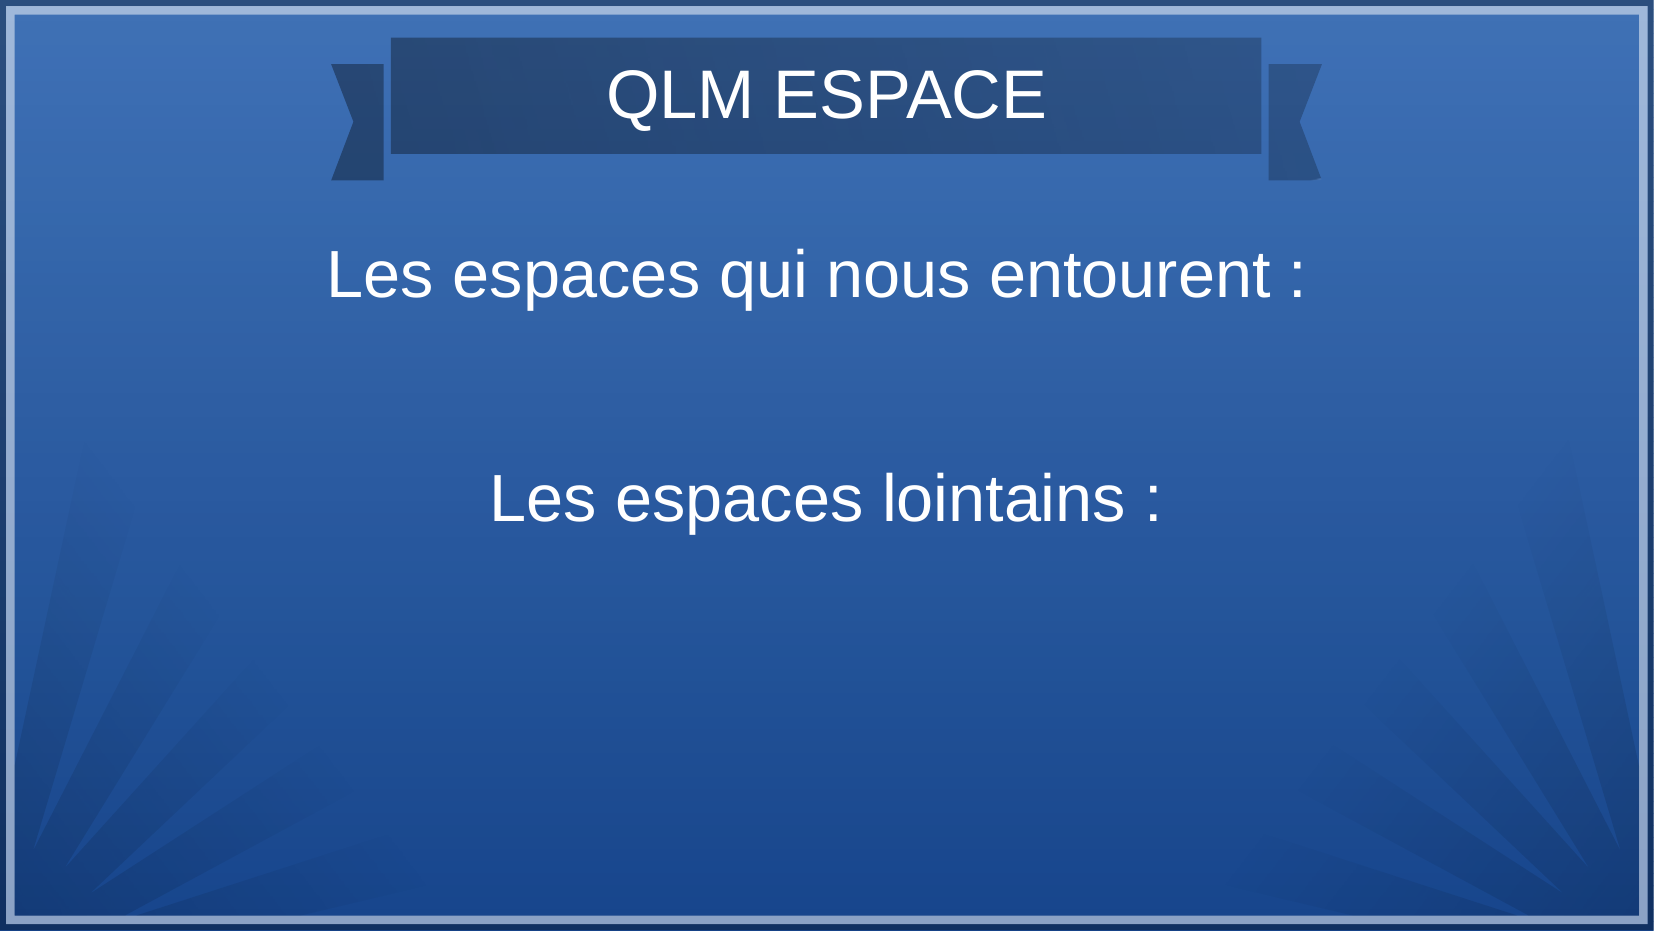

# QLM ESPACE
Les espaces qui nous entourent :
Les espaces lointains :